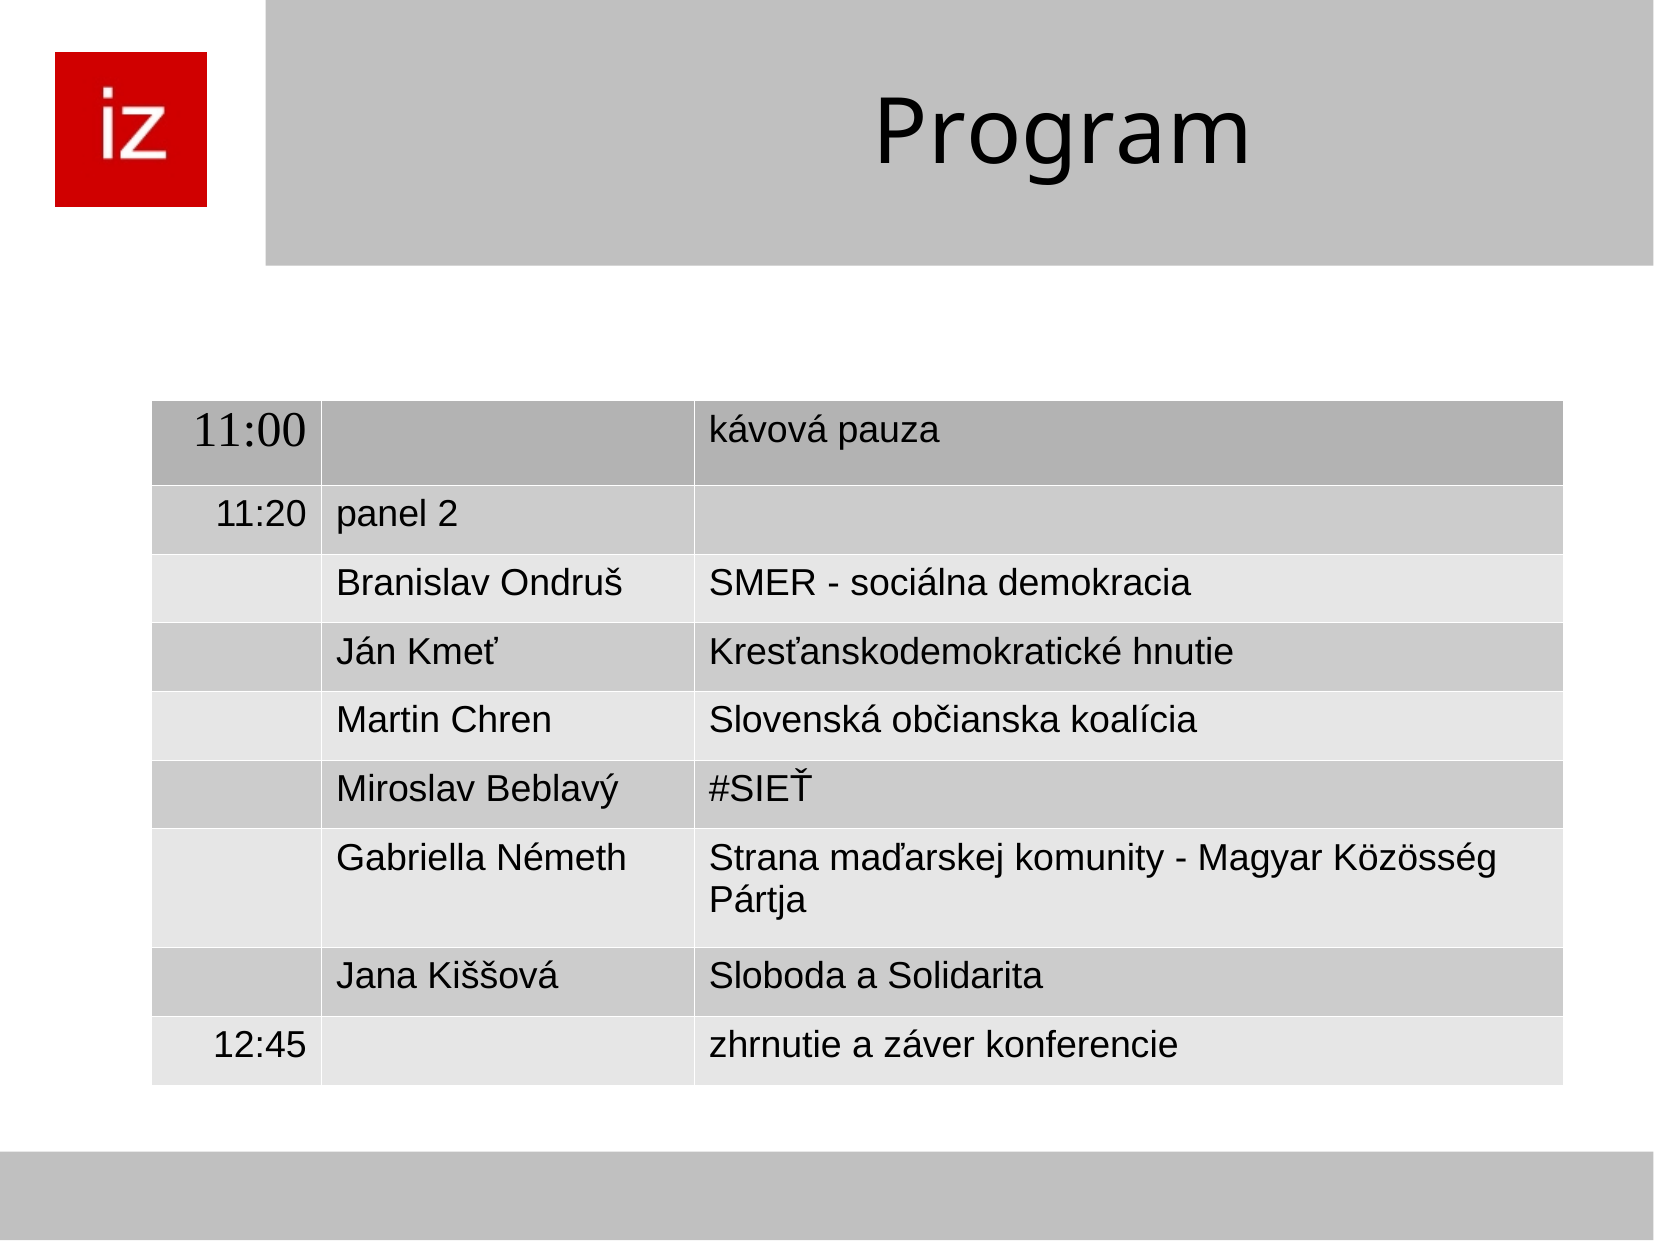

# Program
| 11:00 | | kávová pauza |
| --- | --- | --- |
| 11:20 | panel 2 | |
| | Branislav Ondruš | SMER - sociálna demokracia |
| | Ján Kmeť | Kresťanskodemokratické hnutie |
| | Martin Chren | Slovenská občianska koalícia |
| | Miroslav Beblavý | #SIEŤ |
| | Gabriella Németh | Strana maďarskej komunity - Magyar Közösség Pártja |
| | Jana Kiššová | Sloboda a Solidarita |
| 12:45 | | zhrnutie a záver konferencie |